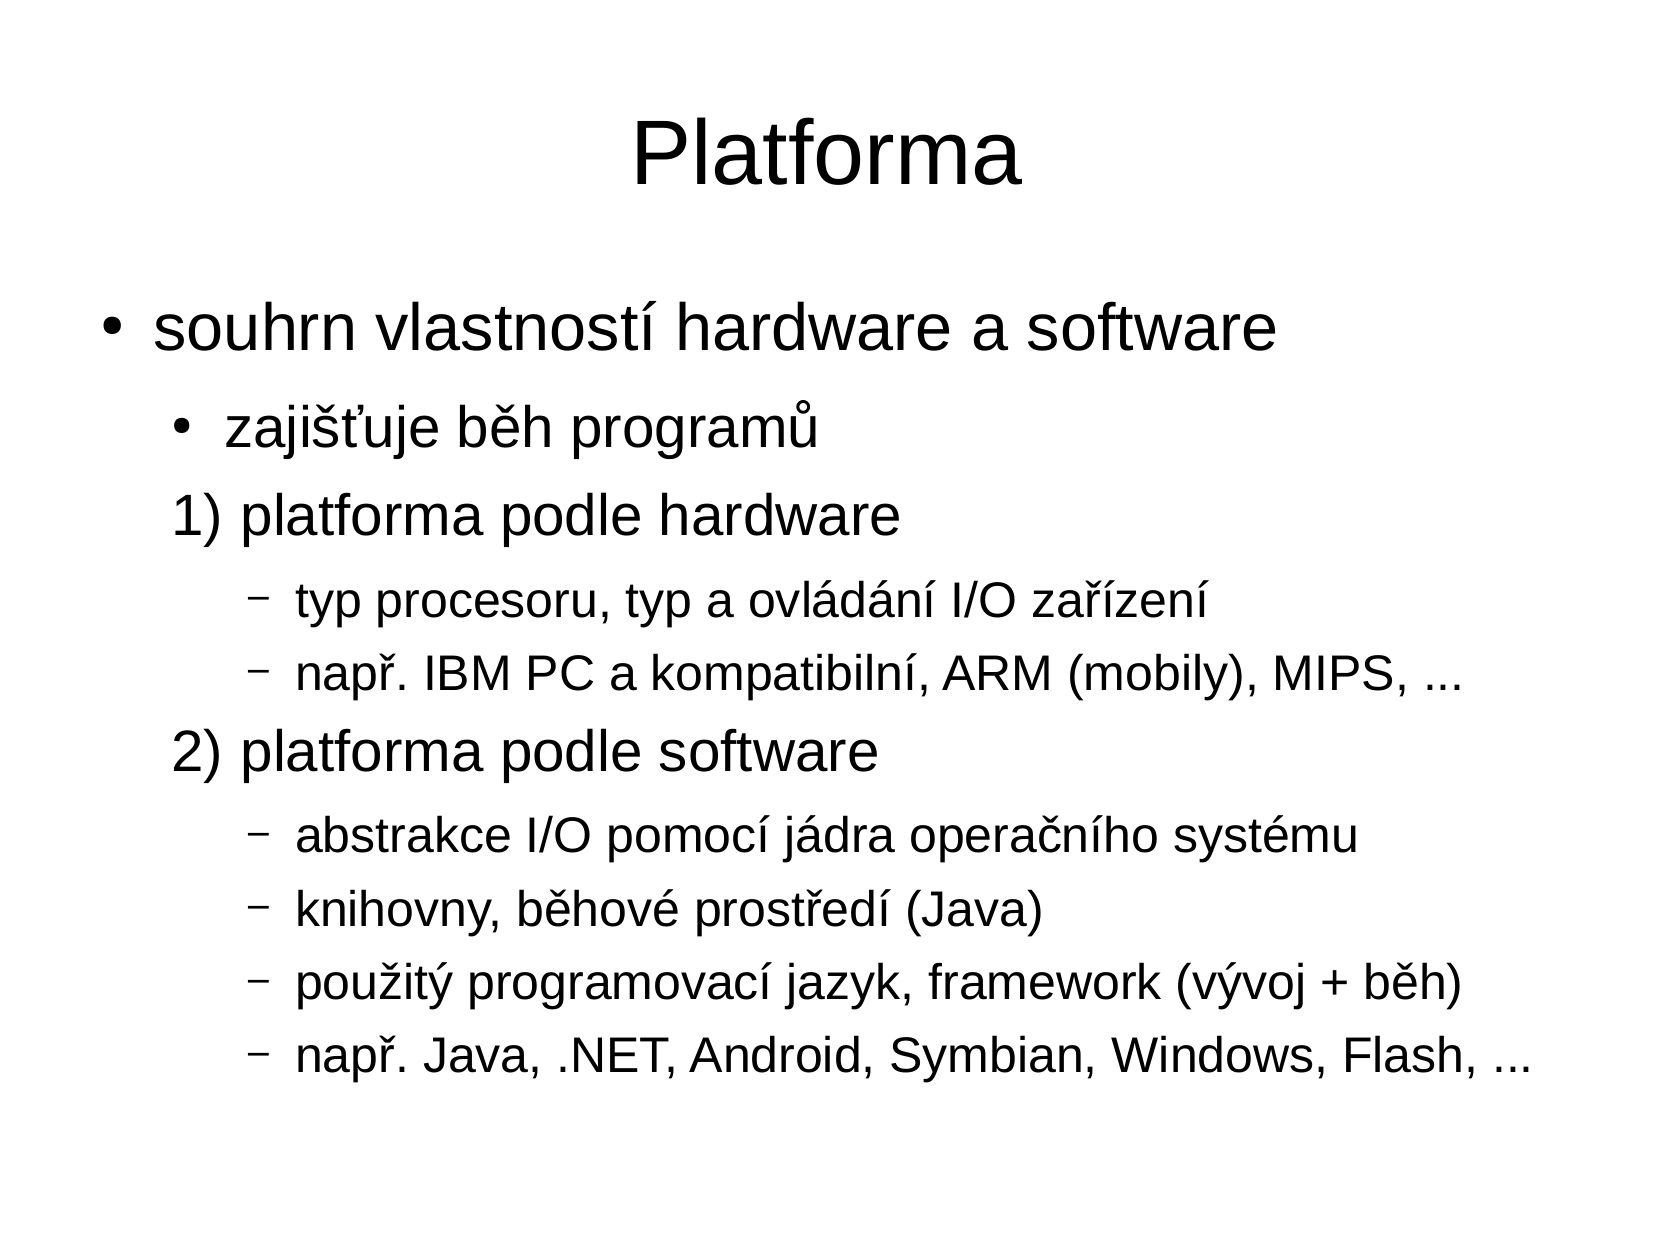

# Platforma
souhrn vlastností hardware a software
zajišťuje běh programů
 platforma podle hardware
typ procesoru, typ a ovládání I/O zařízení
např. IBM PC a kompatibilní, ARM (mobily), MIPS, ...
 platforma podle software
abstrakce I/O pomocí jádra operačního systému
knihovny, běhové prostředí (Java)
použitý programovací jazyk, framework (vývoj + běh)
např. Java, .NET, Android, Symbian, Windows, Flash, ...